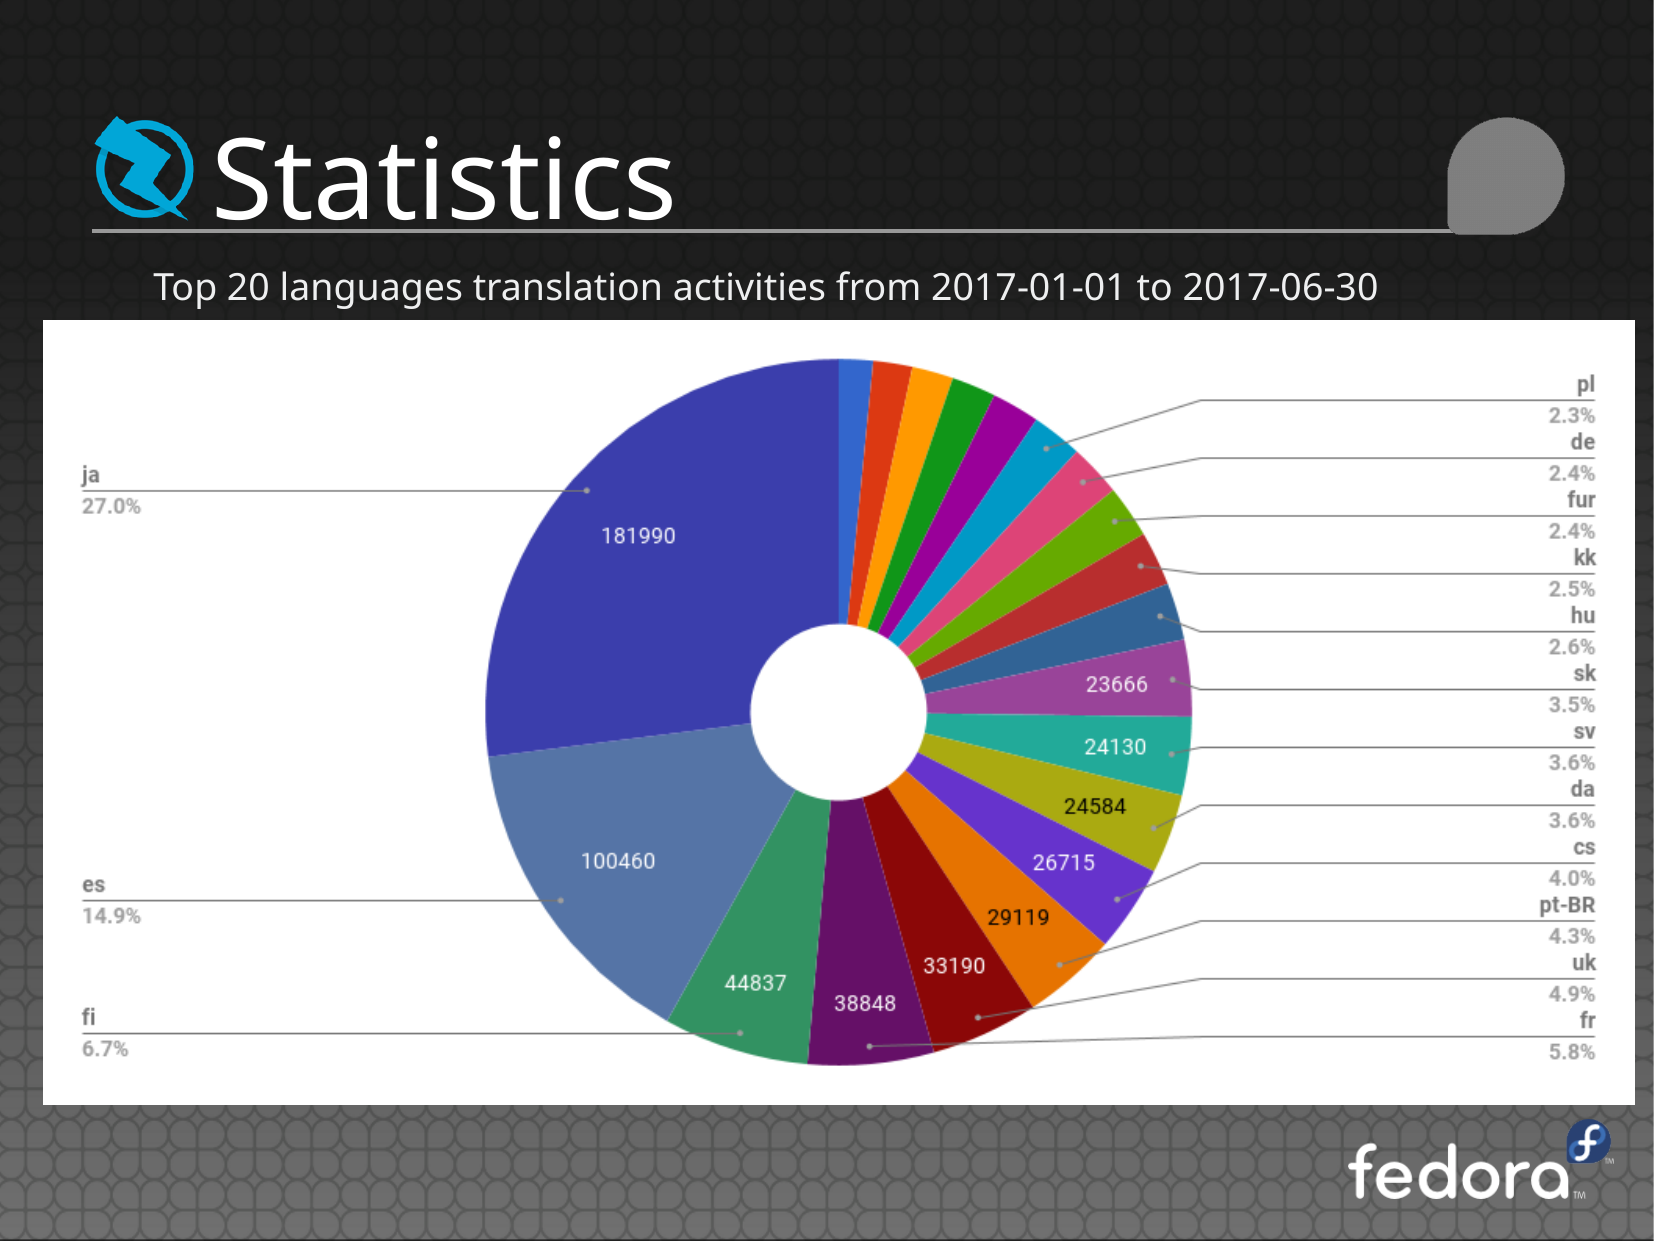

# Statistics
Top 20 languages translation activities from 2017-01-01 to 2017-06-30